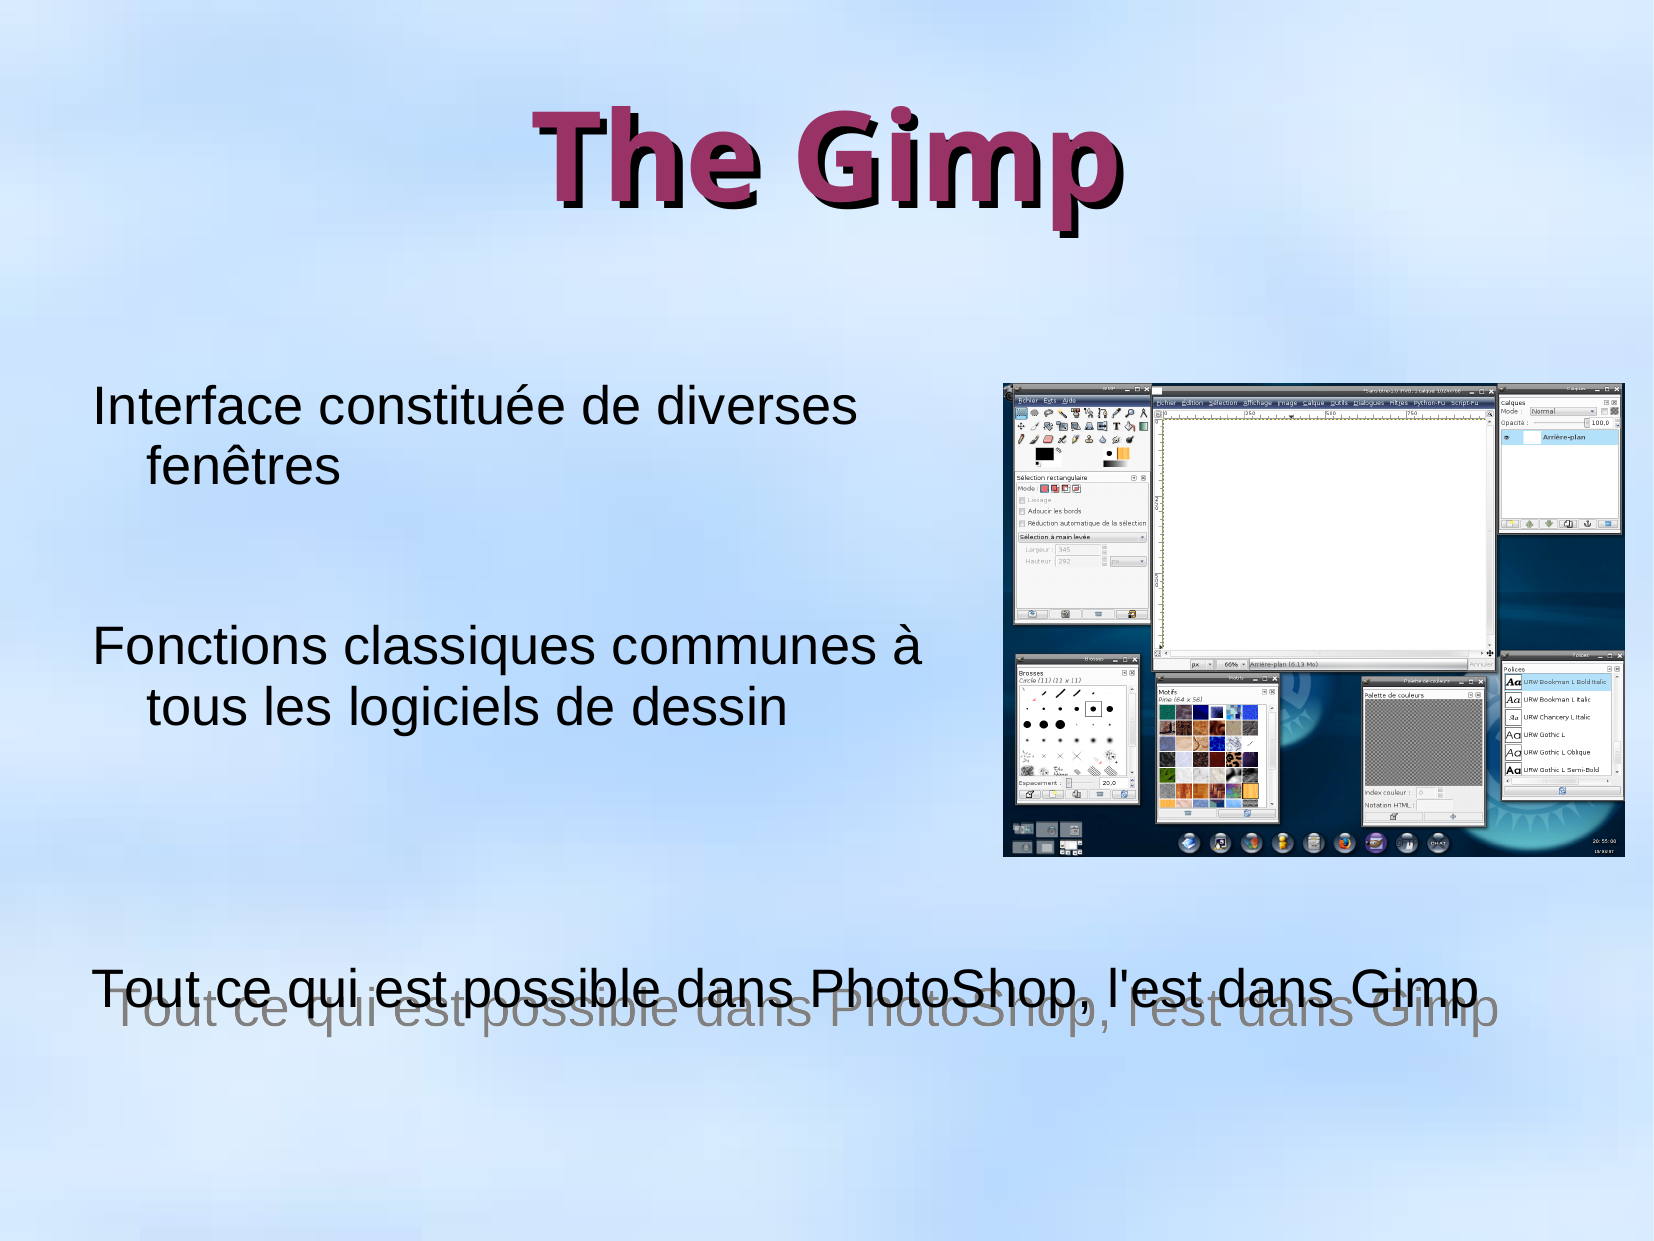

# The Gimp
Interface constituée de diverses fenêtres
Fonctions classiques communes à tous les logiciels de dessin
Tout ce qui est possible dans PhotoShop, l'est dans Gimp